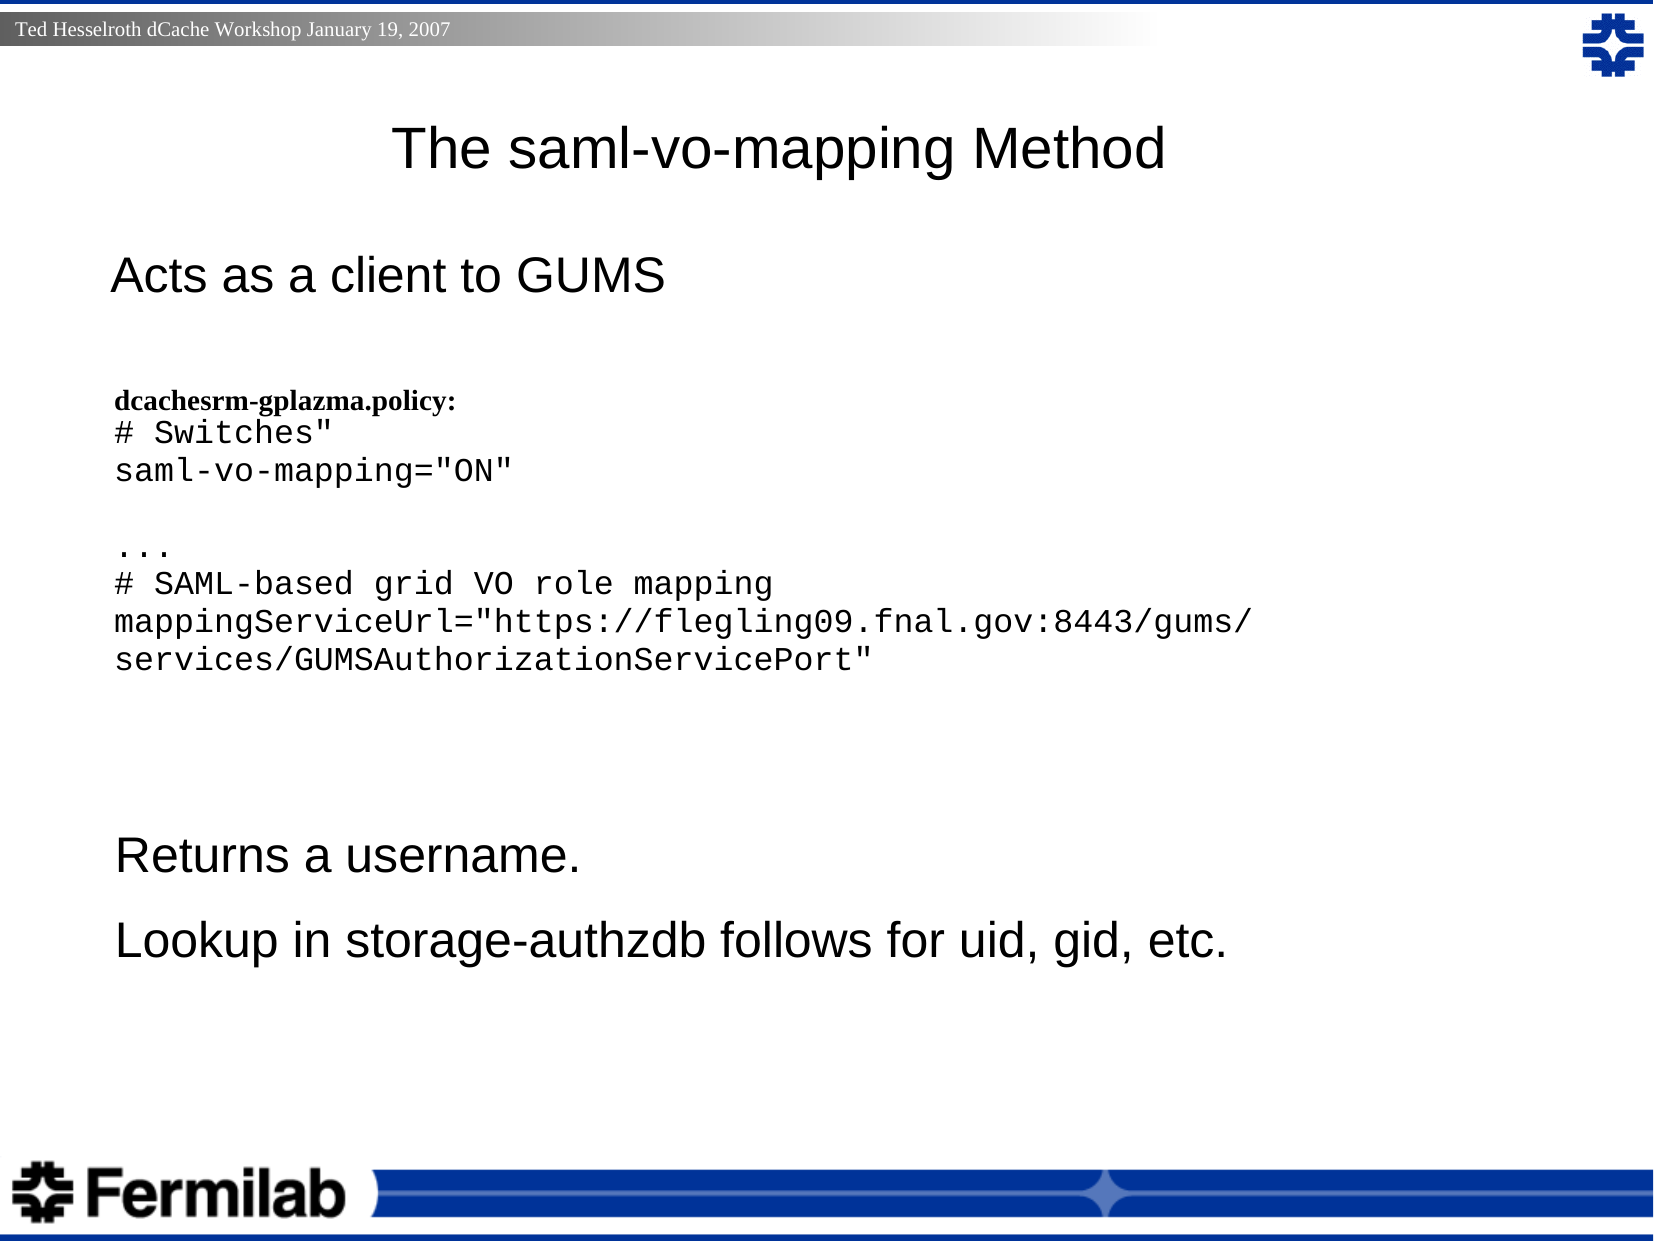

# The saml-vo-mapping Method
Acts as a client to GUMS
dcachesrm-gplazma.policy:
# Switches"
saml-vo-mapping="ON"
...
# SAML-based grid VO role mapping
mappingServiceUrl="https://flegling09.fnal.gov:8443/gums/services/GUMSAuthorizationServicePort"
Returns a username.
Lookup in storage-authzdb follows for uid, gid, etc.